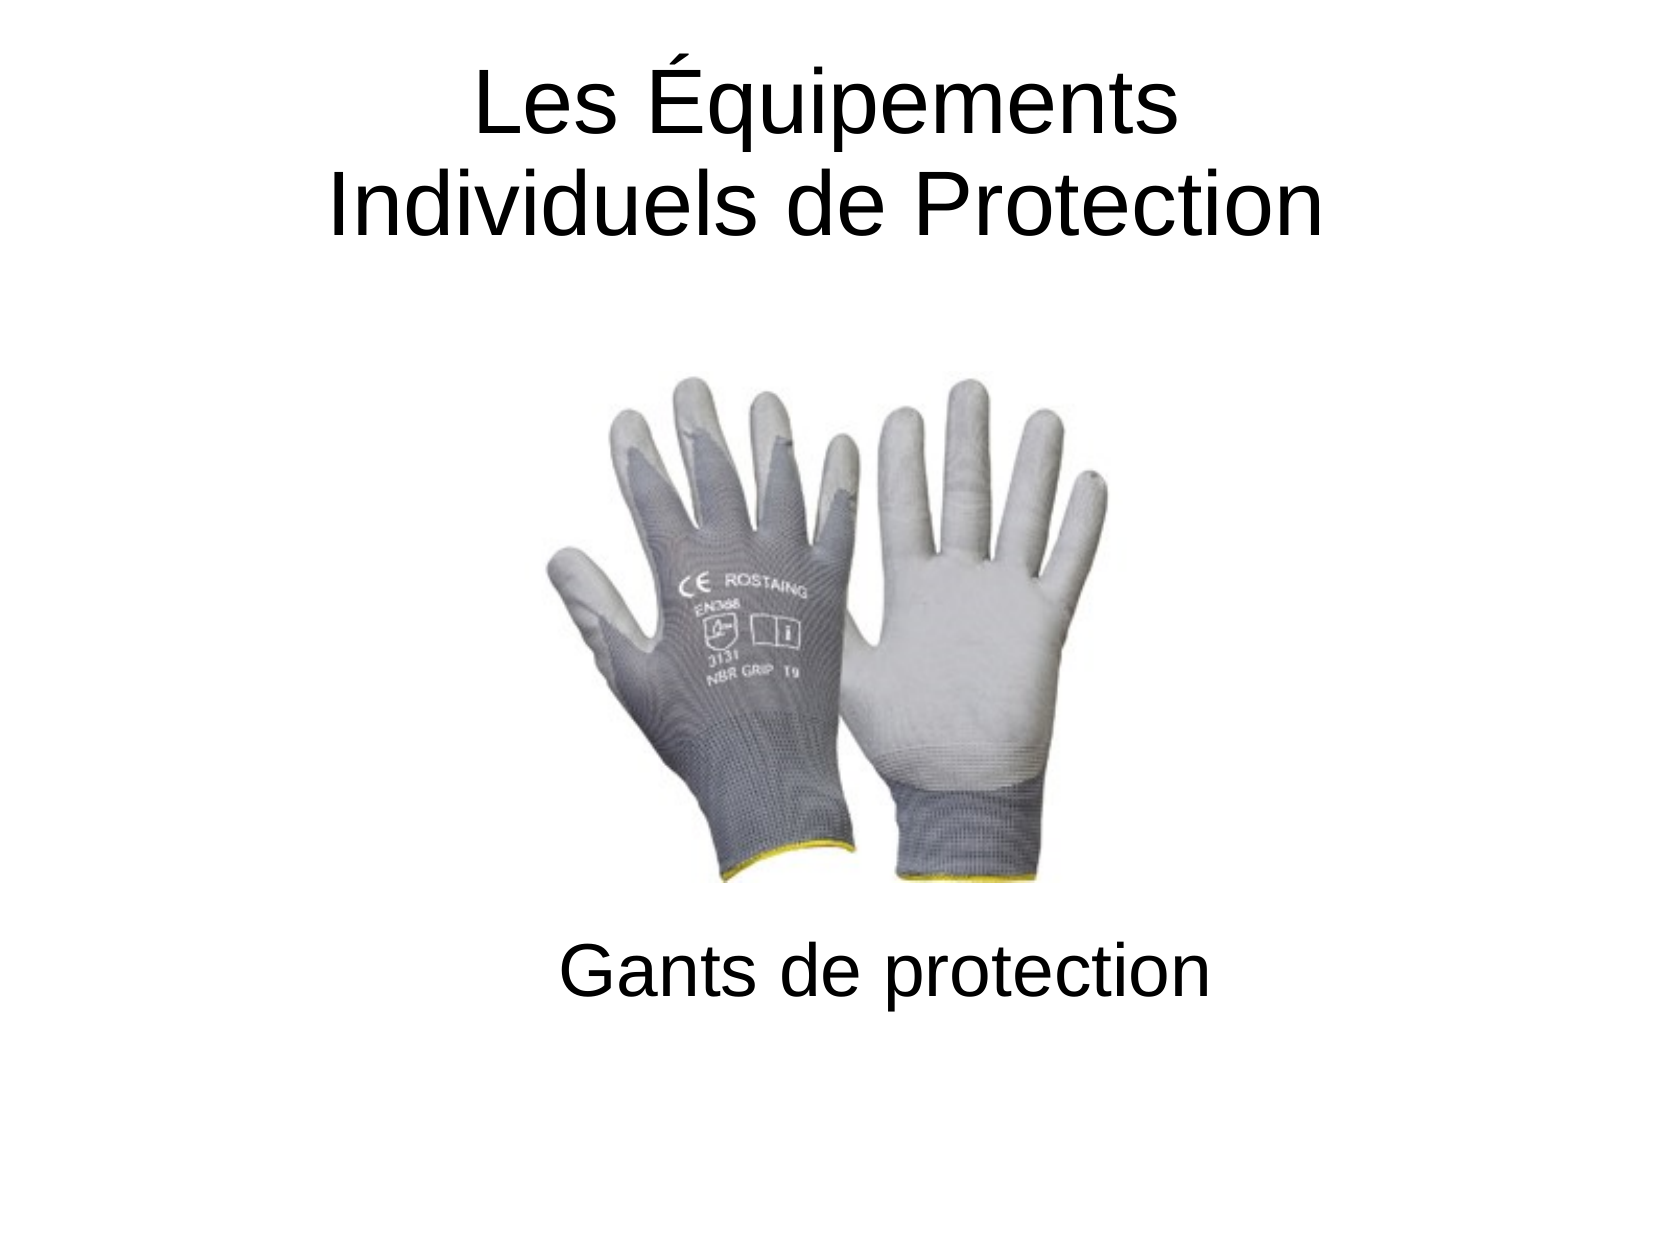

# Les Équipements Individuels de Protection
Gants de protection